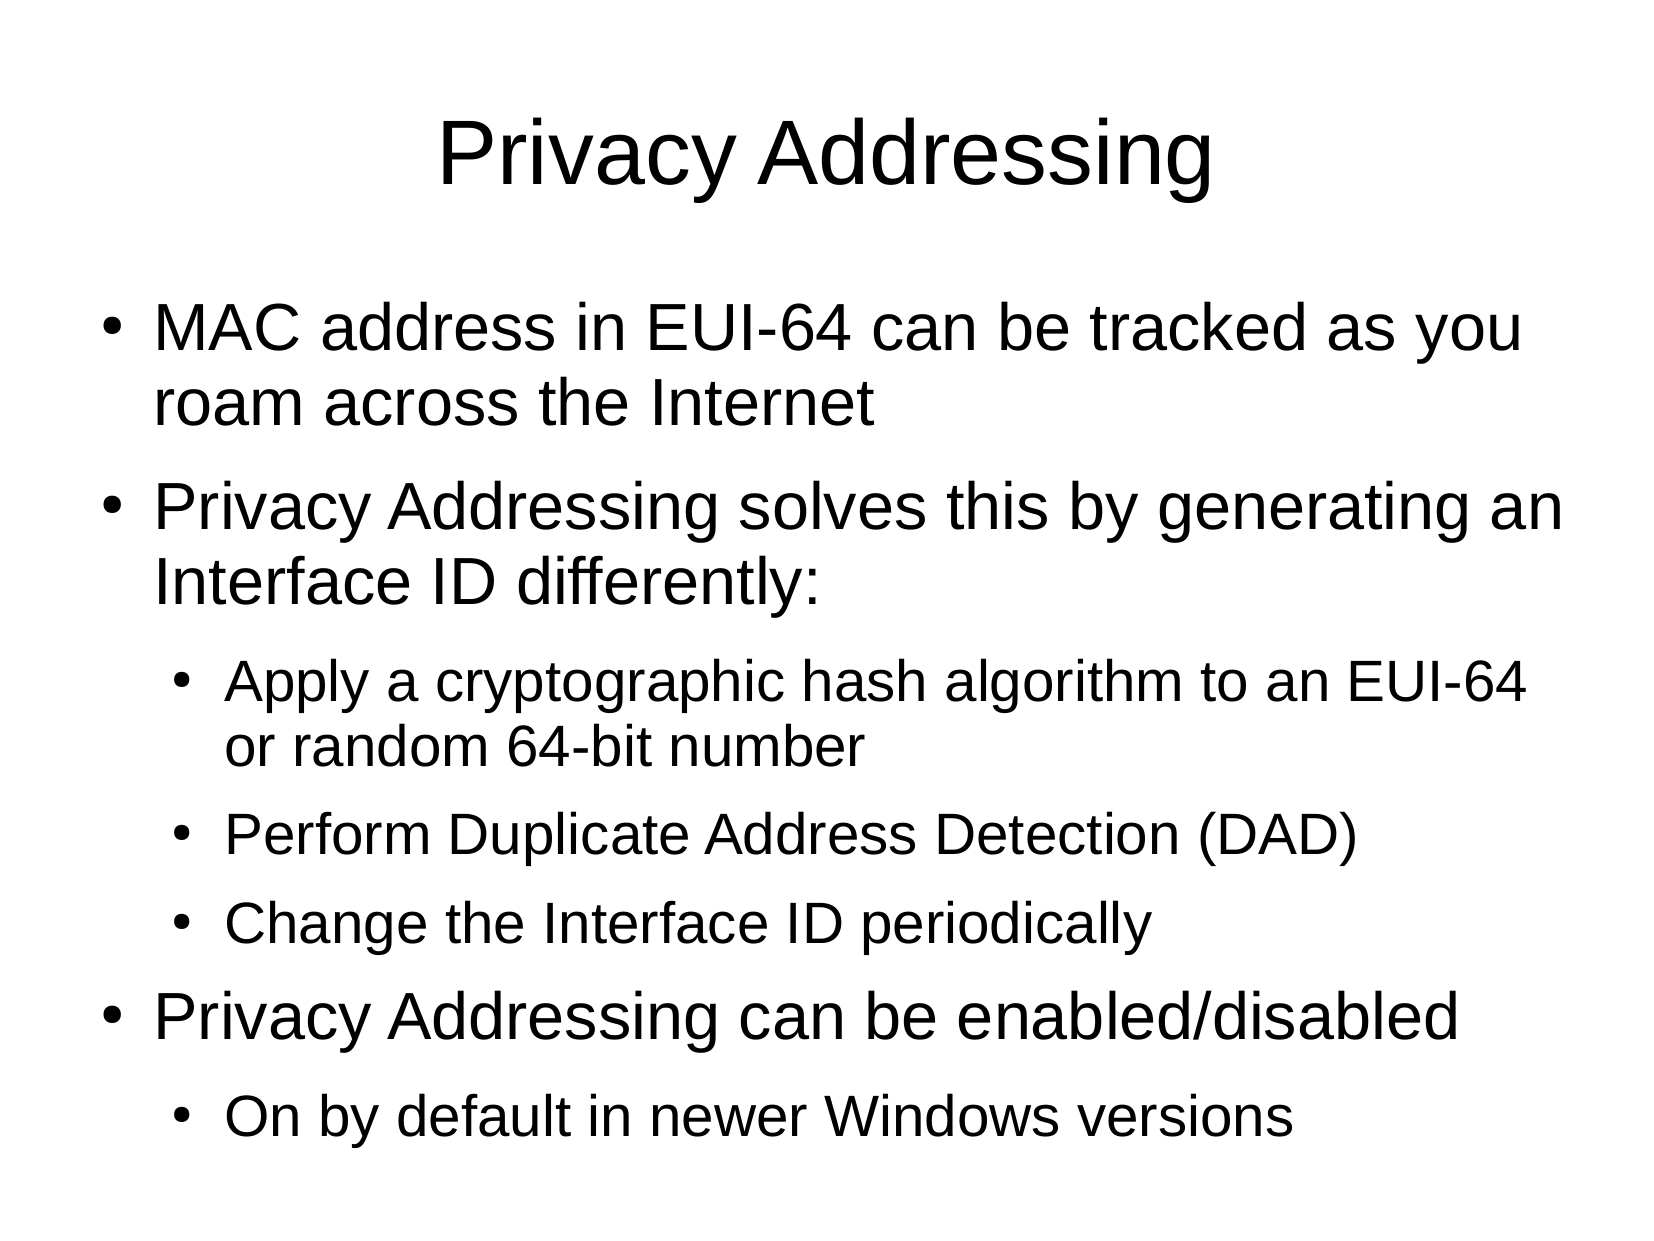

# Privacy Addressing
MAC address in EUI-64 can be tracked as you roam across the Internet
Privacy Addressing solves this by generating an Interface ID differently:
Apply a cryptographic hash algorithm to an EUI-64 or random 64-bit number
Perform Duplicate Address Detection (DAD)
Change the Interface ID periodically
Privacy Addressing can be enabled/disabled
On by default in newer Windows versions